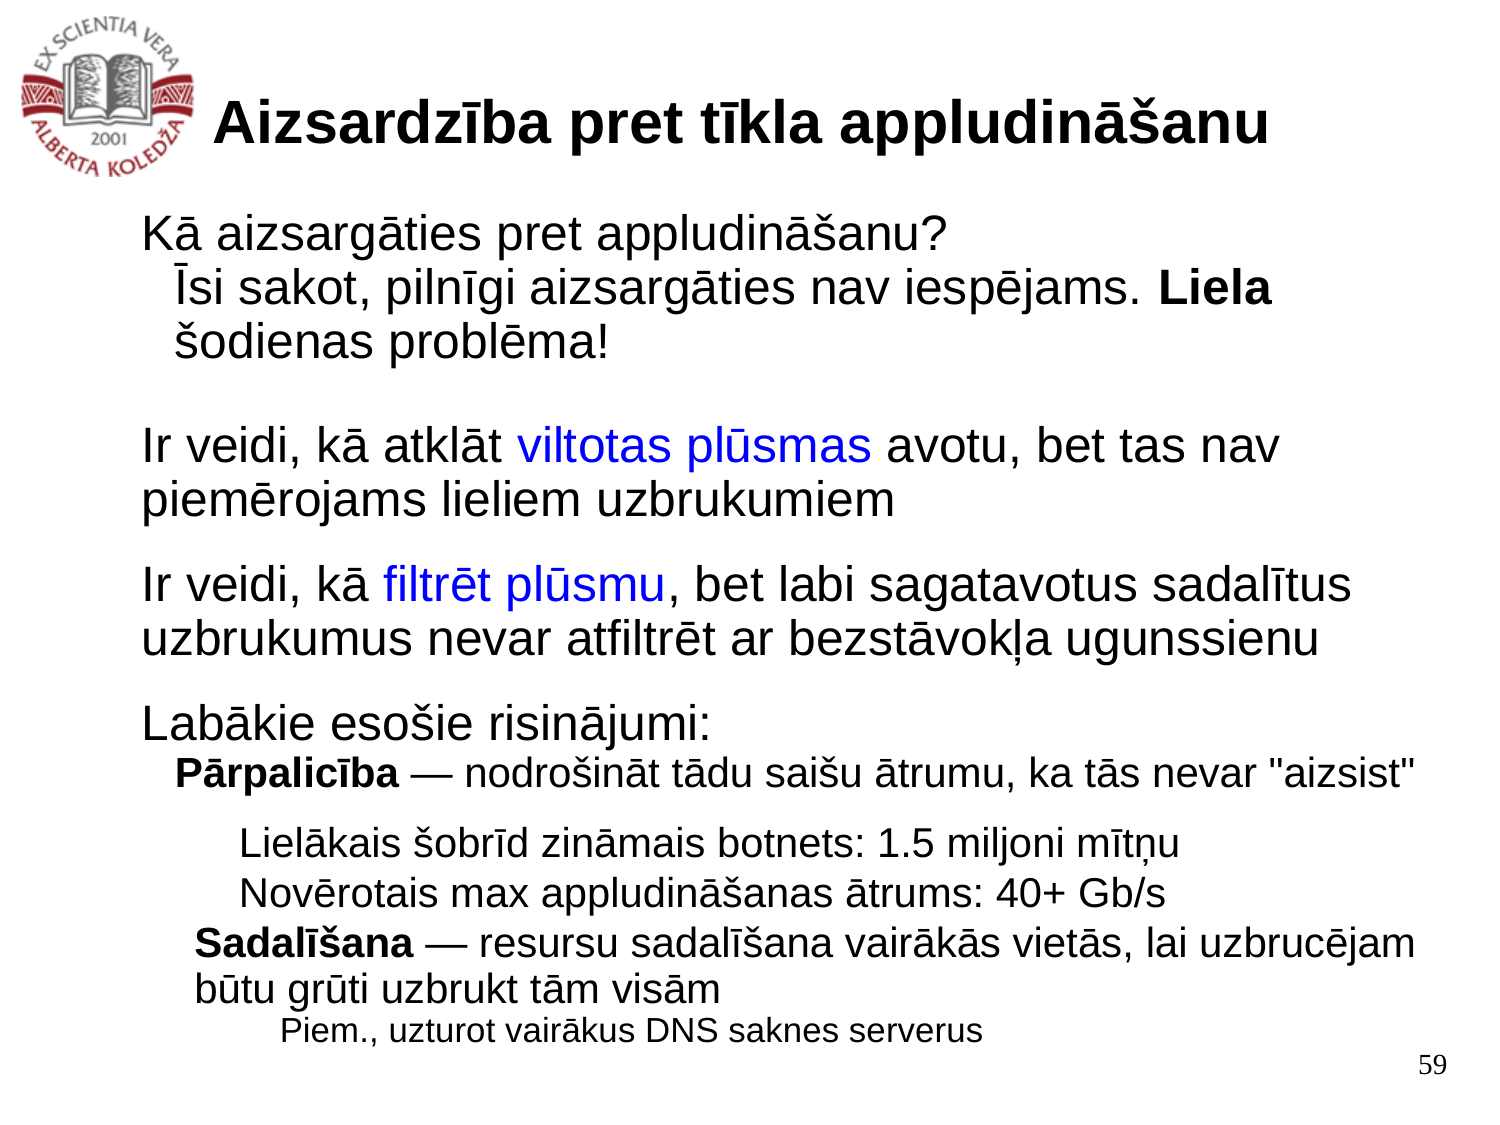

# Aizsardzība pret tīkla appludināšanu
Kā aizsargāties pret appludināšanu?
Īsi sakot, pilnīgi aizsargāties nav iespējams. Liela šodienas problēma!
Ir veidi, kā atklāt viltotas plūsmas avotu, bet tas nav piemērojams lieliem uzbrukumiem
Ir veidi, kā filtrēt plūsmu, bet labi sagatavotus sadalītus uzbrukumus nevar atfiltrēt ar bezstāvokļa ugunssienu
Labākie esošie risinājumi:
Pārpalicība — nodrošināt tādu saišu ātrumu, ka tās nevar "aizsist"
Lielākais šobrīd zināmais botnets: 1.5 miljoni mītņu
Novērotais max appludināšanas ātrums: 40+ Gb/s
Sadalīšana — resursu sadalīšana vairākās vietās, lai uzbrucējam būtu grūti uzbrukt tām visām
Piem., uzturot vairākus DNS saknes serverus